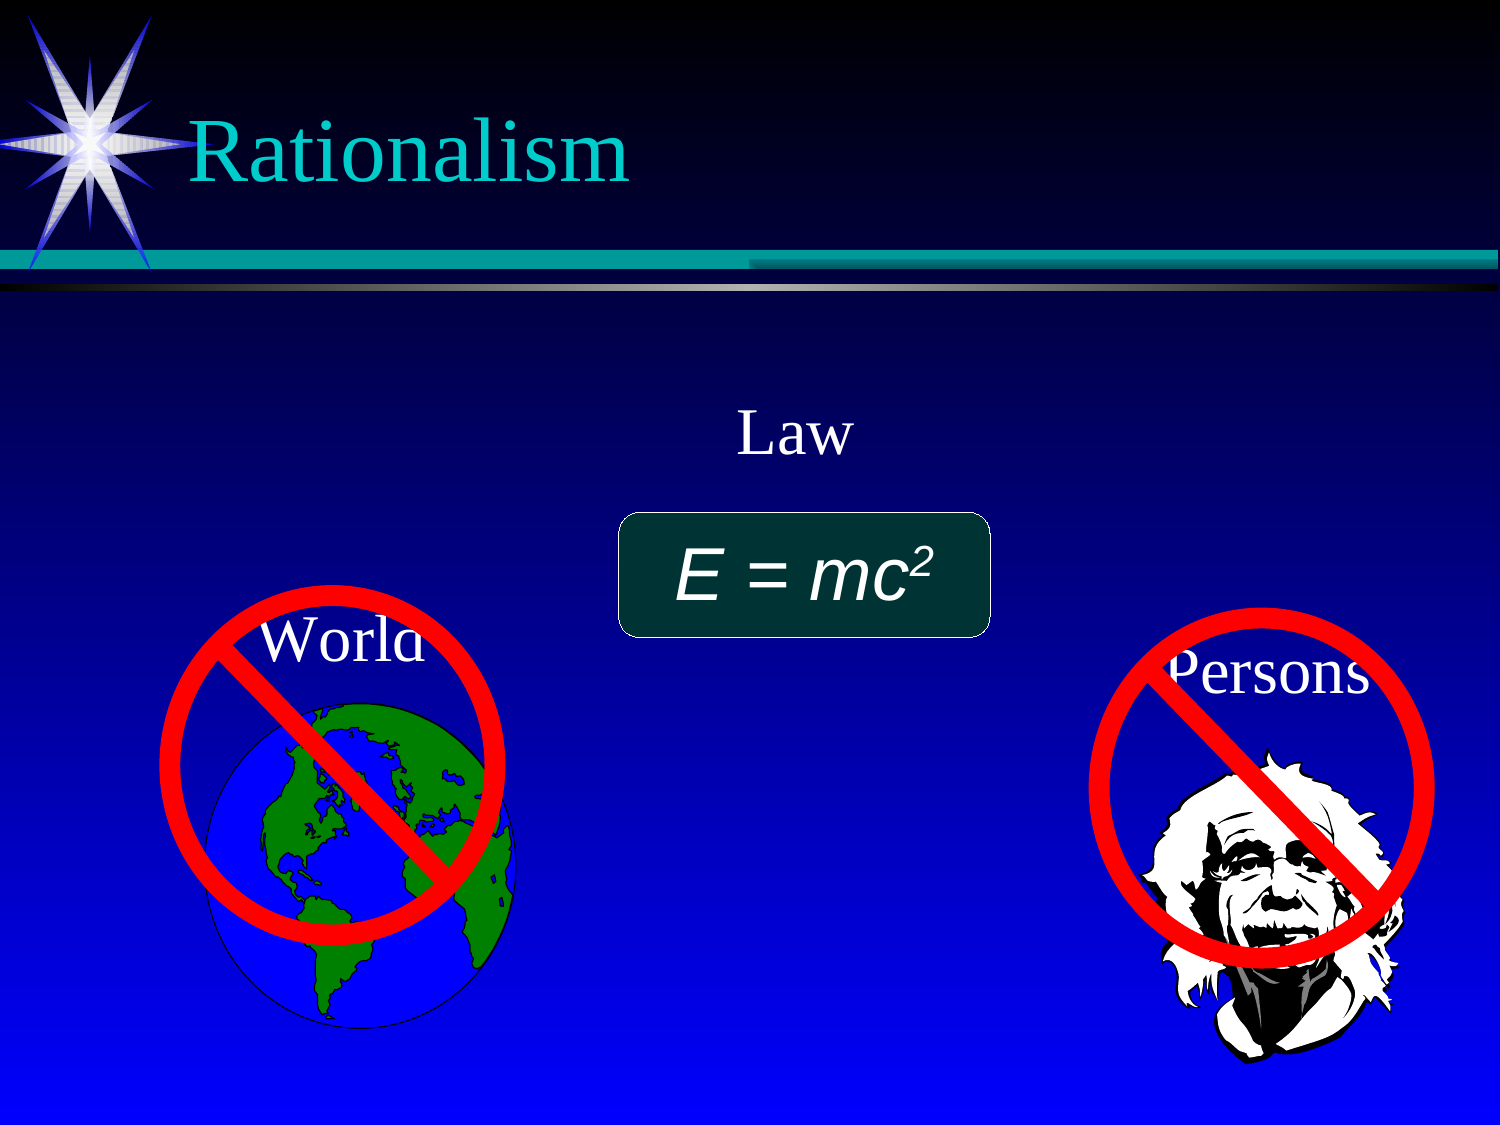

# Rationalism
Law
E = mc2
World
Persons